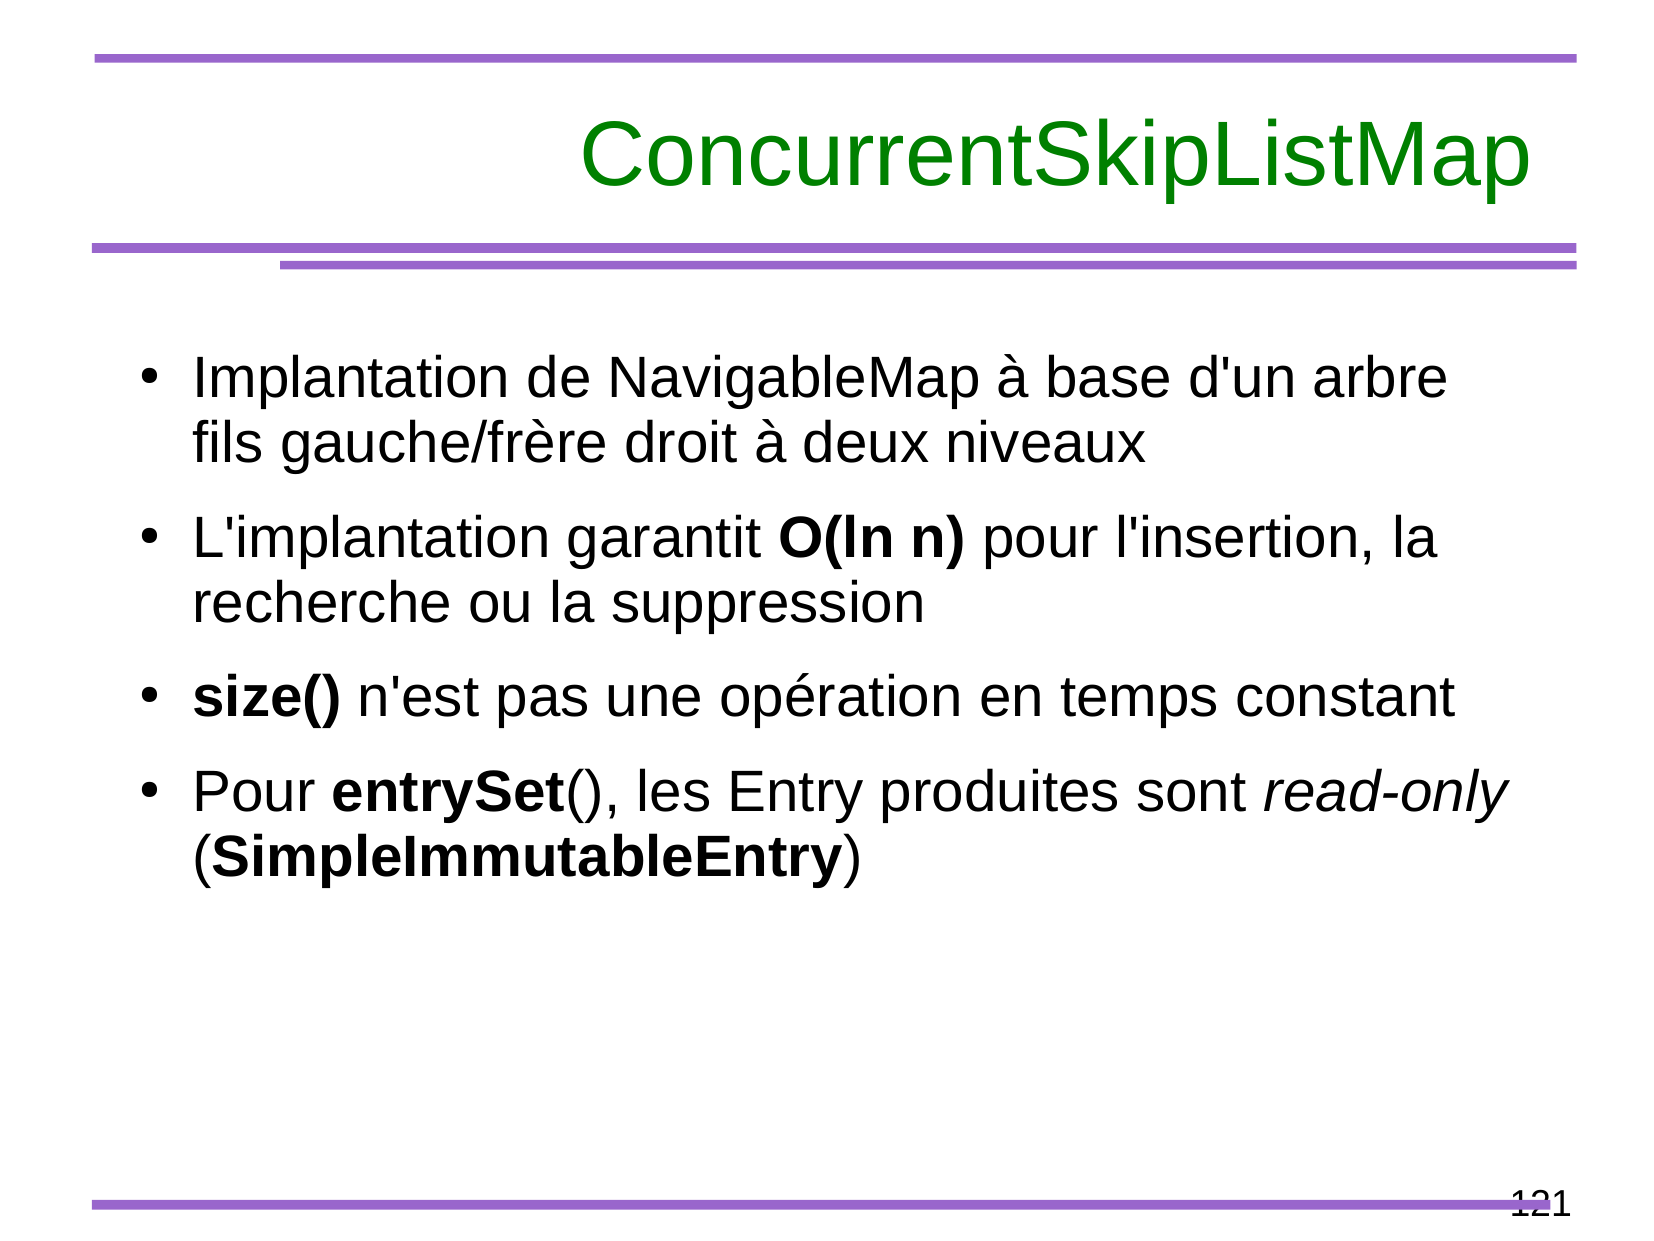

# ConcurrentSkipListMap
Implantation de NavigableMap à base d'un arbre fils gauche/frère droit à deux niveaux
L'implantation garantit O(ln n) pour l'insertion, la recherche ou la suppression
size() n'est pas une opération en temps constant
Pour entrySet(), les Entry produites sont read-only (SimpleImmutableEntry)